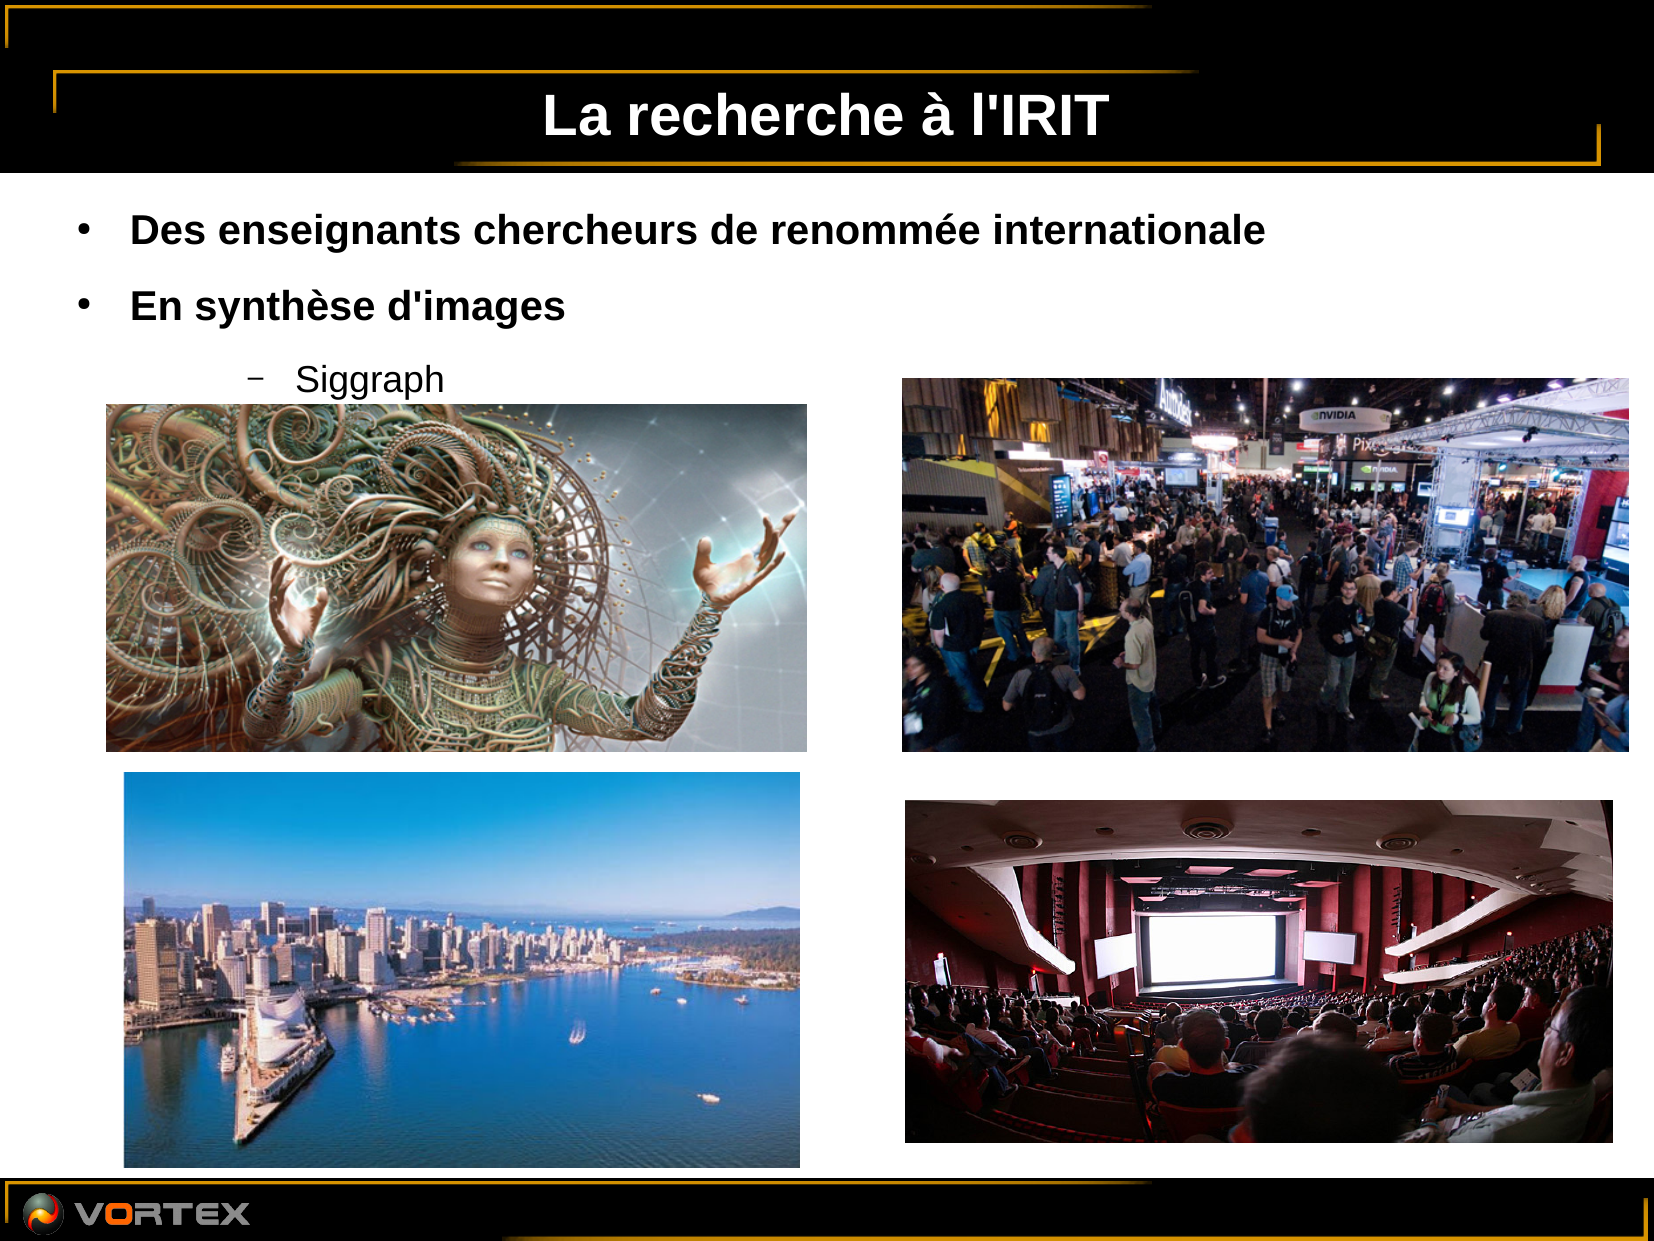

# La recherche à l'IRIT
Des enseignants chercheurs de renommée internationale
En synthèse d'images
Siggraph